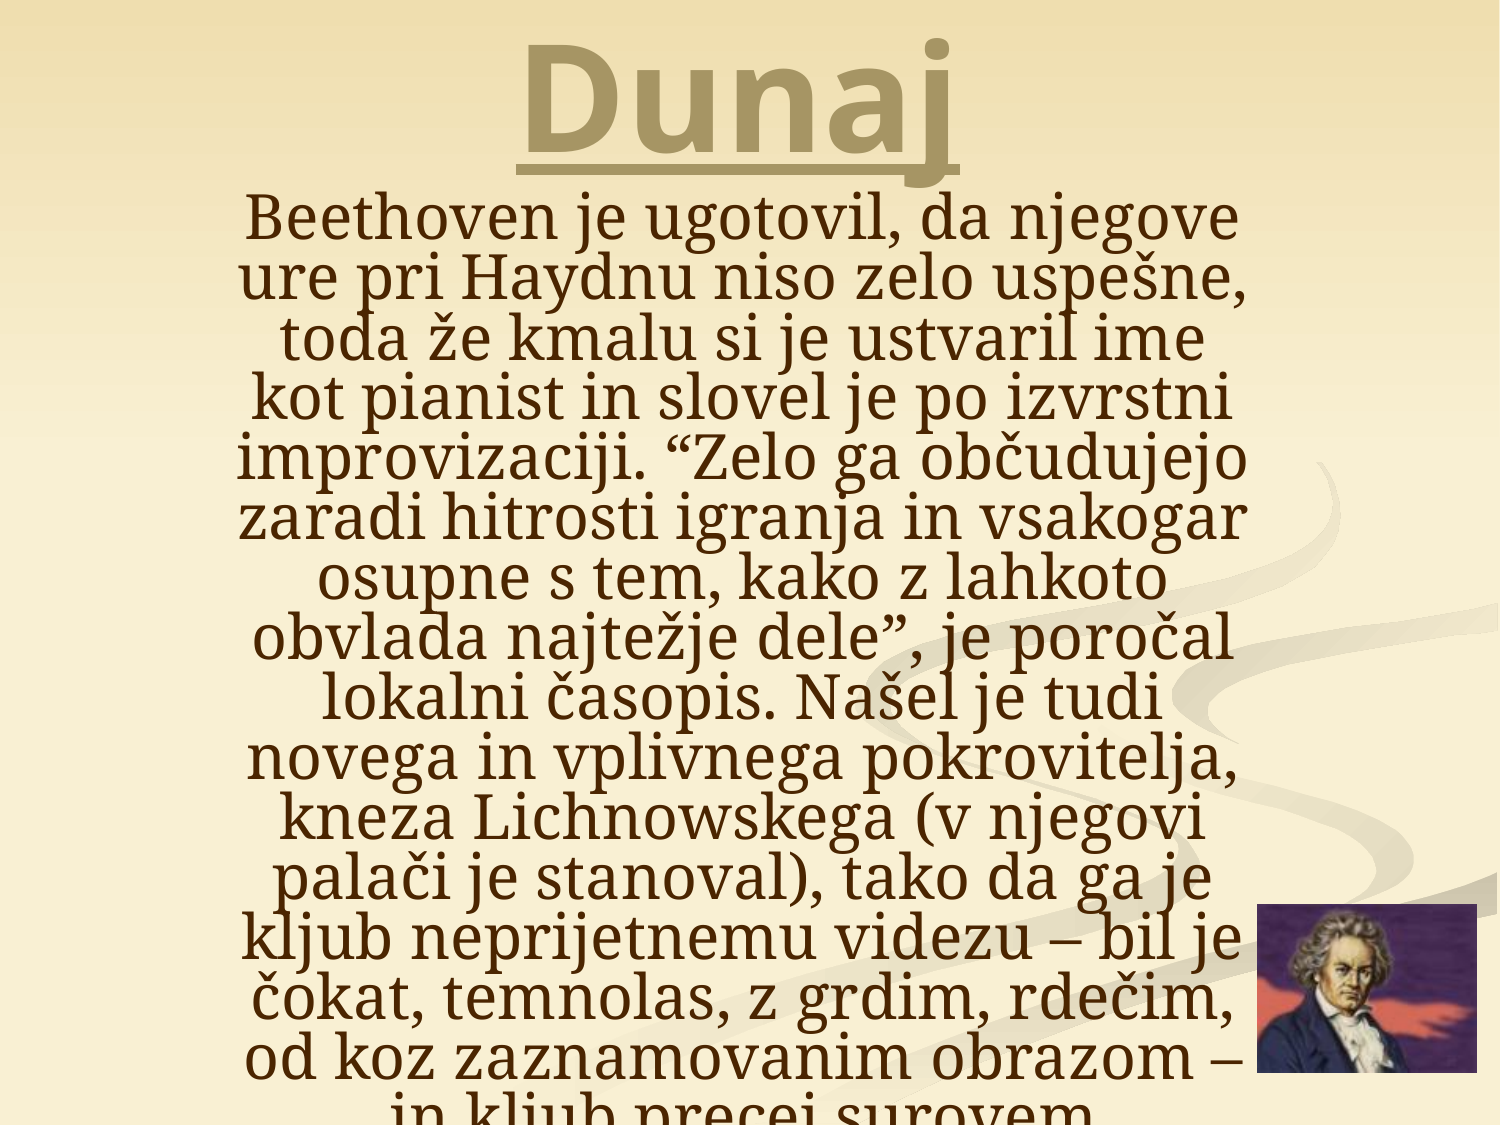

# Dunaj
Beethoven je ugotovil, da njegove ure pri Haydnu niso zelo uspešne, toda že kmalu si je ustvaril ime kot pianist in slovel je po izvrstni improvizaciji. “Zelo ga občudujejo zaradi hitrosti igranja in vsakogar osupne s tem, kako z lahkoto obvlada najtežje dele”, je poročal lokalni časopis. Našel je tudi novega in vplivnega pokrovitelja, kneza Lichnowskega (v njegovi palači je stanoval), tako da ga je kljub neprijetnemu videzu – bil je čokat, temnolas, z grdim, rdečim, od koz zaznamovanim obrazom – in kljub precej surovem obnašanju modna družba sprejela.